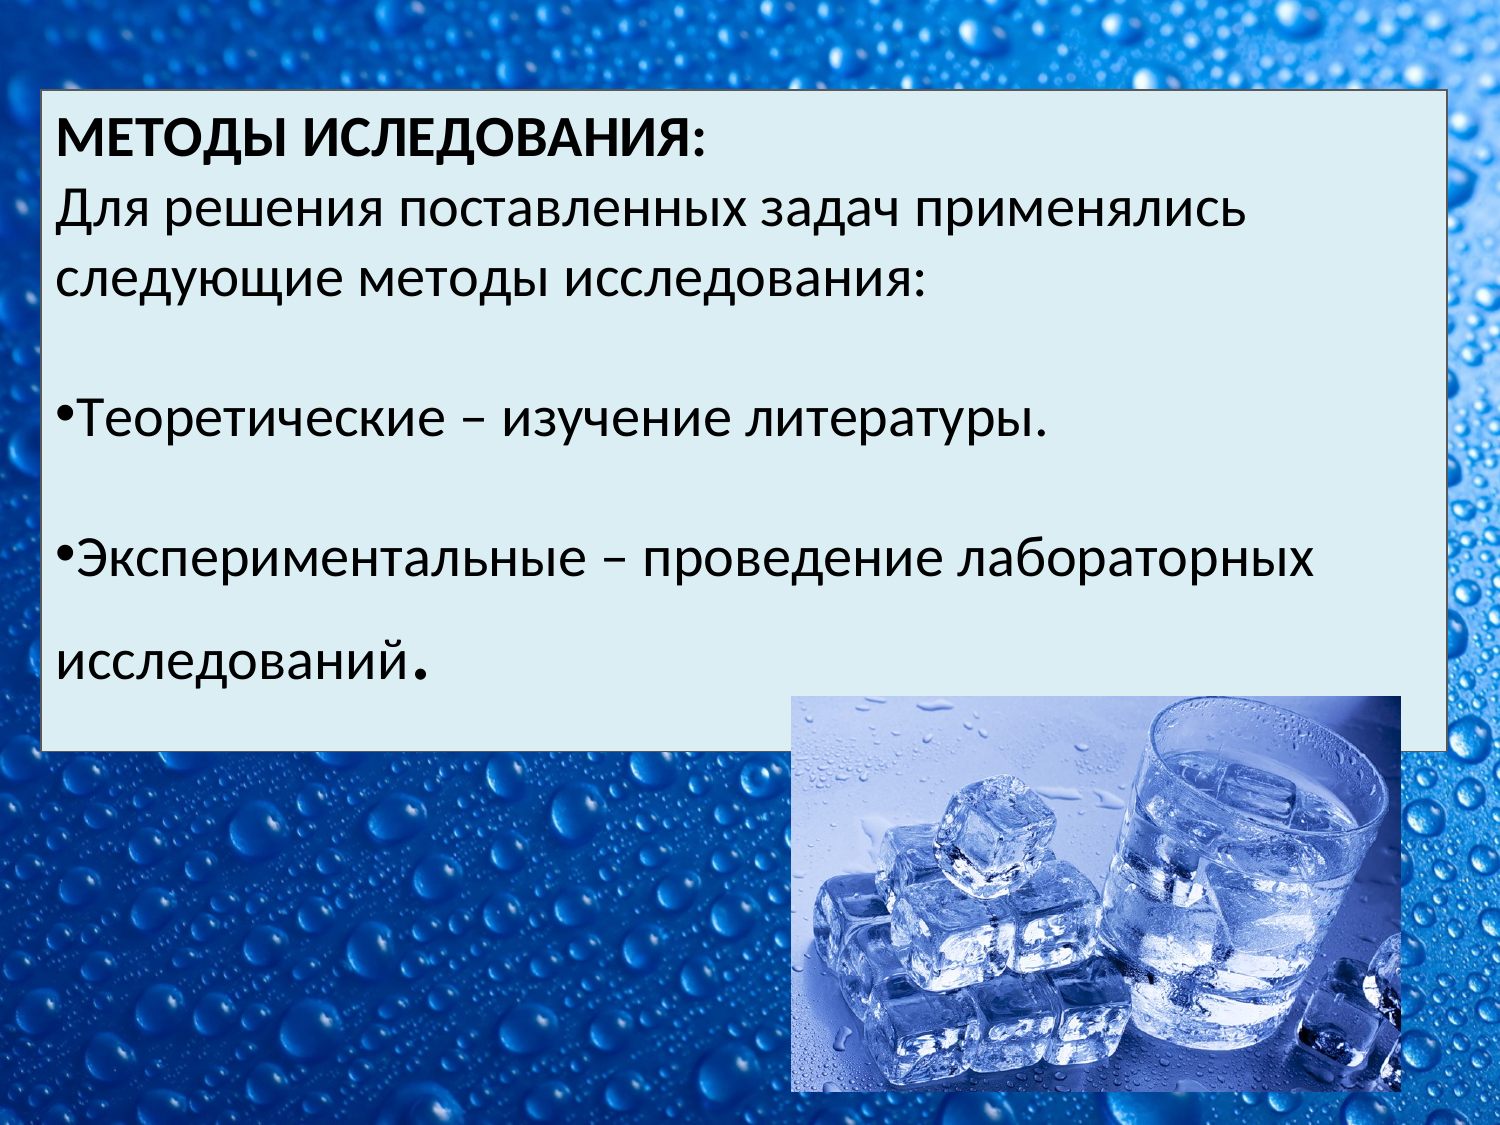

МЕТОДЫ ИСЛЕДОВАНИЯ:
Для решения поставленных задач применялись следующие методы исследования:
Теоретические – изучение литературы.
Экспериментальные – проведение лабораторных исследований.